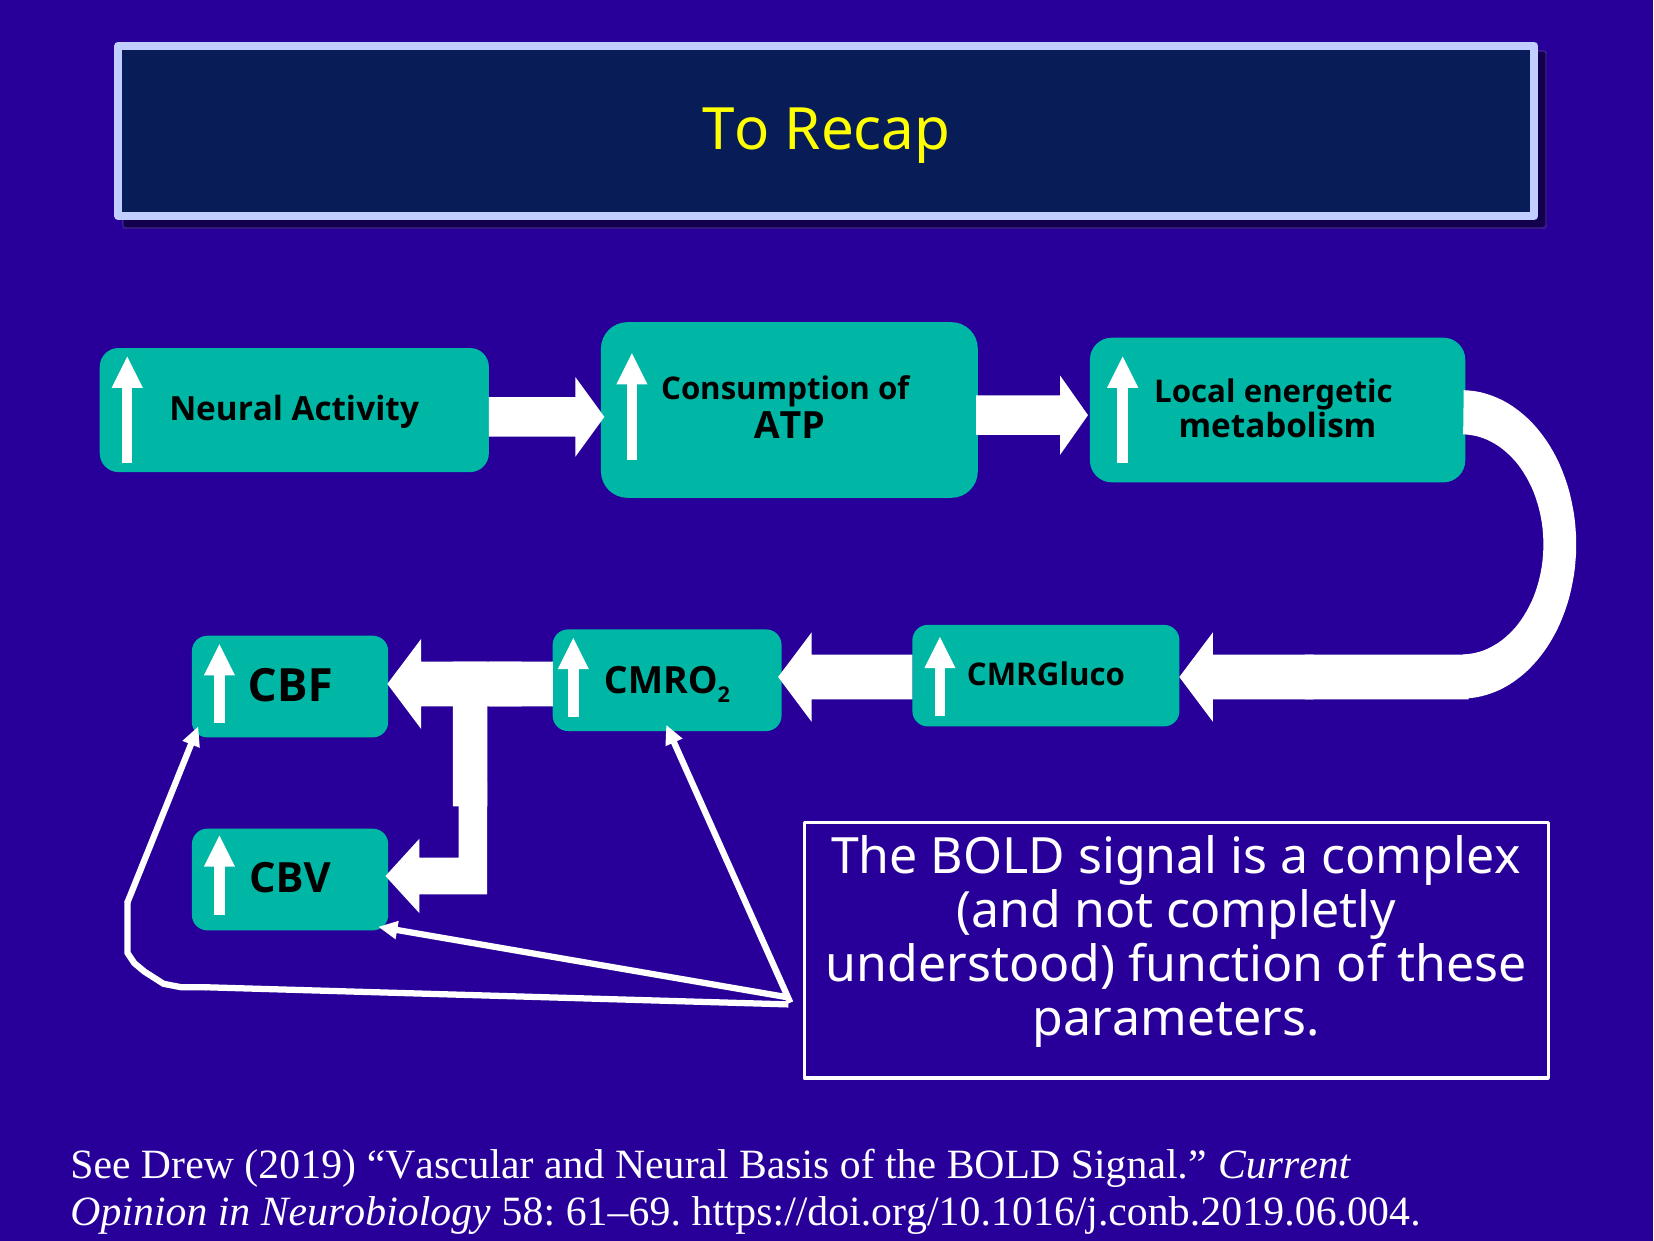

# To Recap
Consumption of
ATP
Local energetic
metabolism
Neural Activity
CMRGluco
CMRO2
CBF
The BOLD signal is a complex (and not completly understood) function of these parameters.
CBV
See Drew (2019) “Vascular and Neural Basis of the BOLD Signal.” Current Opinion in Neurobiology 58: 61–69. https://doi.org/10.1016/j.conb.2019.06.004.